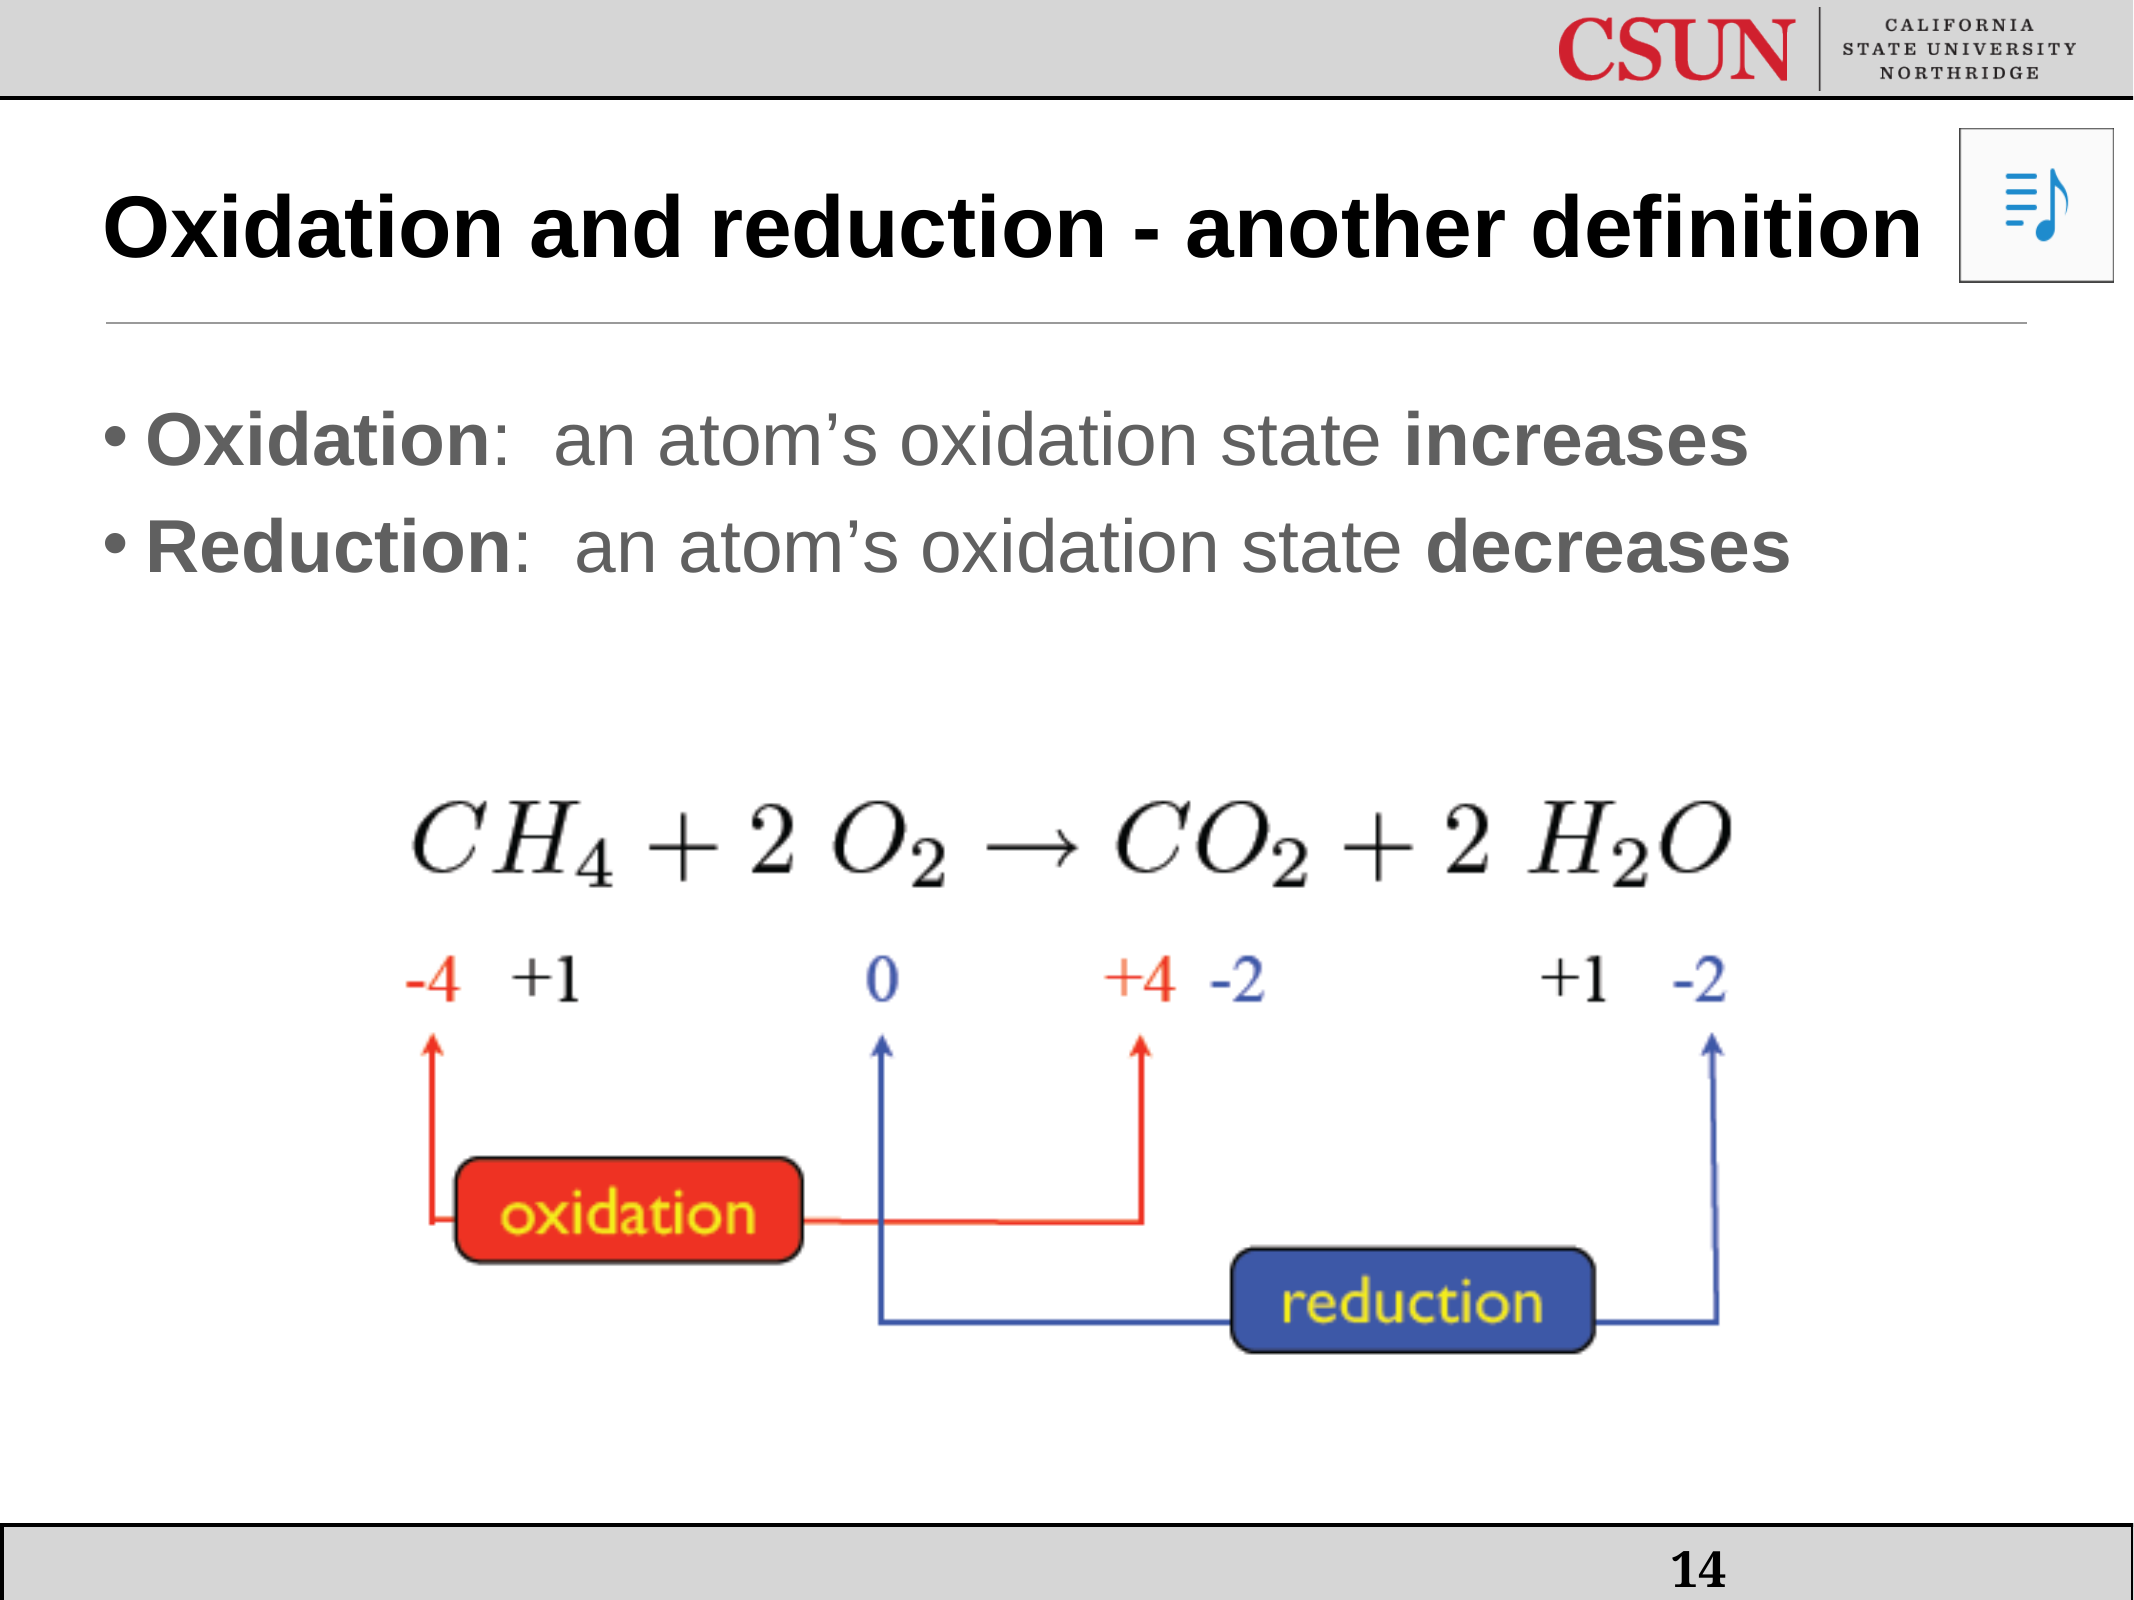

# Oxidation and reduction - another definition
Oxidation: an atom’s oxidation state increases
Reduction: an atom’s oxidation state decreases
14